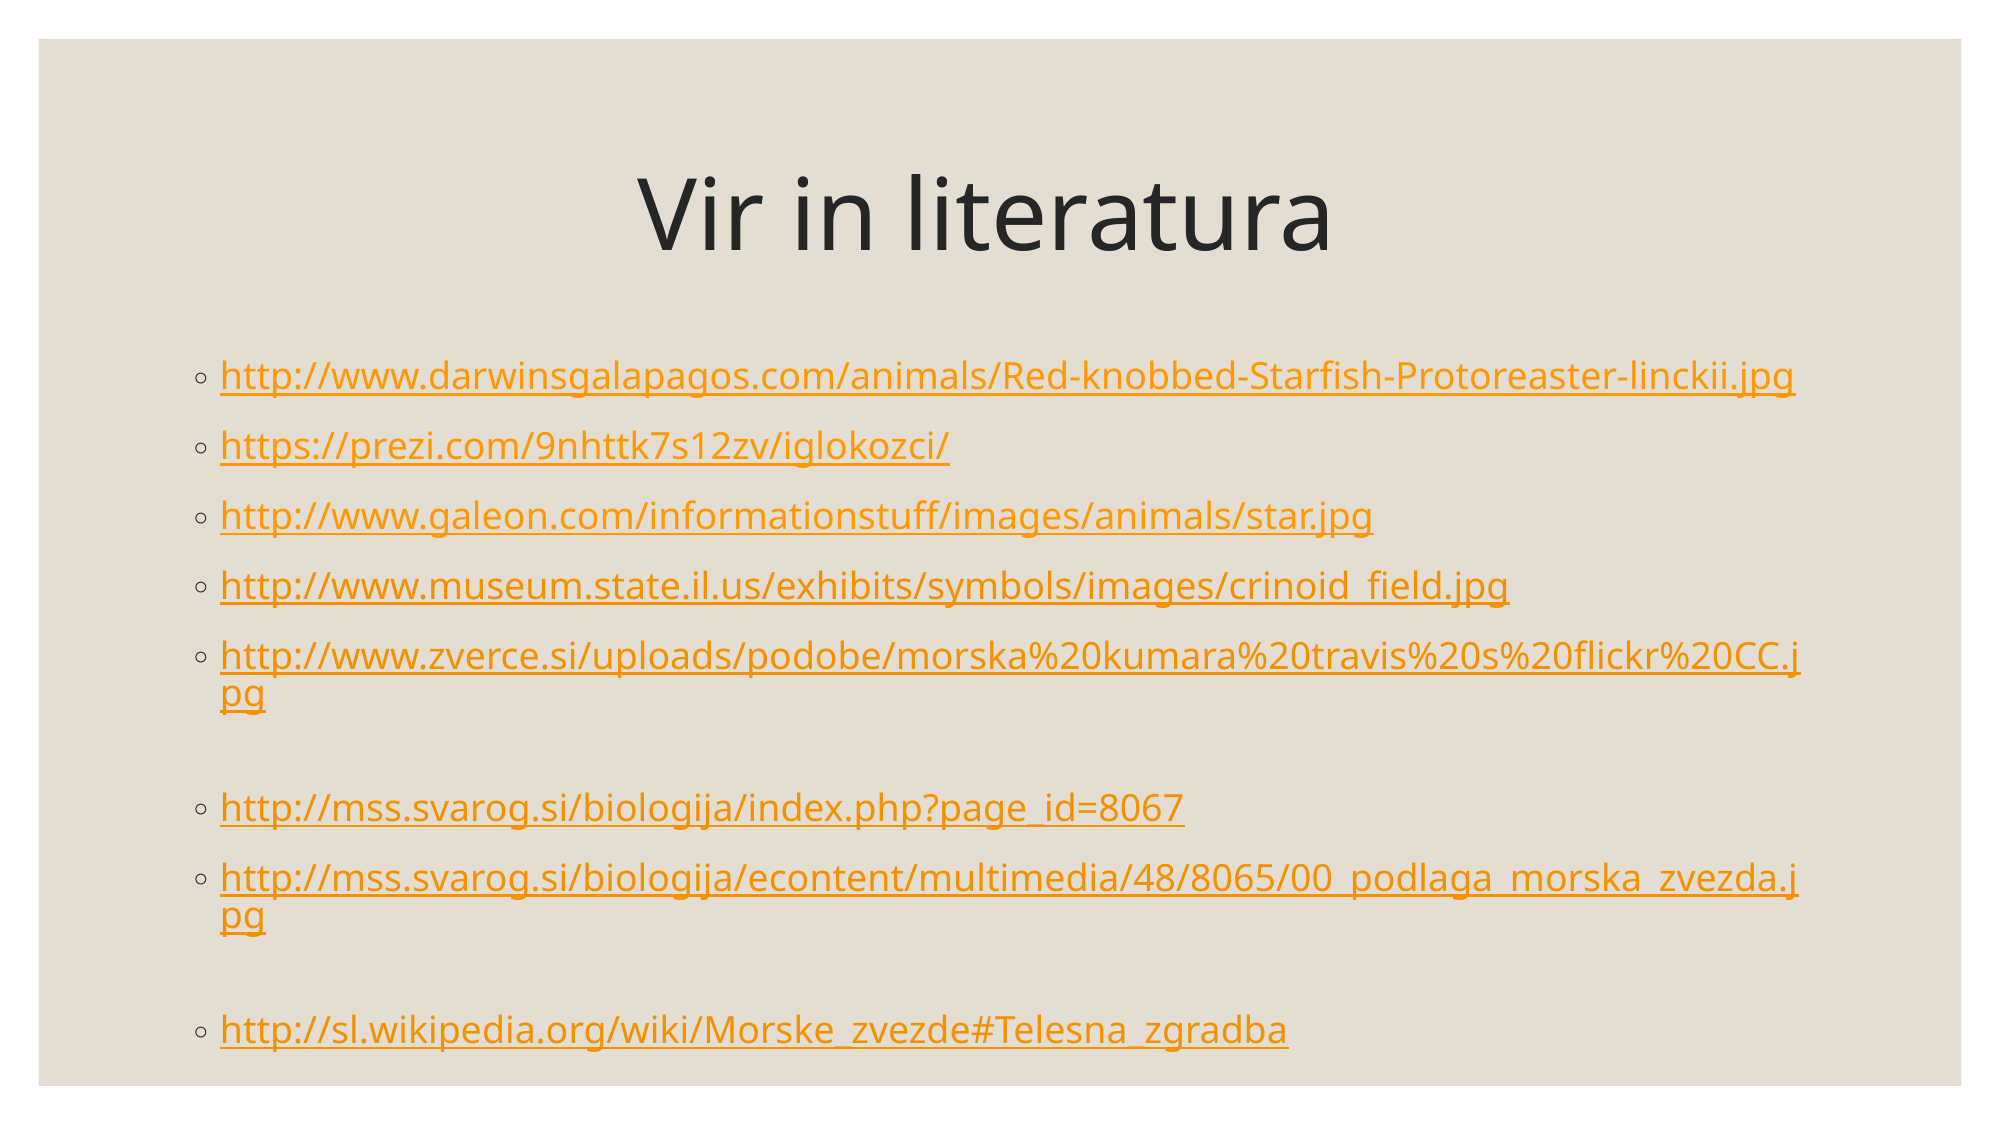

# Vir in literatura
http://www.darwinsgalapagos.com/animals/Red-knobbed-Starfish-Protoreaster-linckii.jpg
https://prezi.com/9nhttk7s12zv/iglokozci/
http://www.galeon.com/informationstuff/images/animals/star.jpg
http://www.museum.state.il.us/exhibits/symbols/images/crinoid_field.jpg
http://www.zverce.si/uploads/podobe/morska%20kumara%20travis%20s%20flickr%20CC.jpg
http://mss.svarog.si/biologija/index.php?page_id=8067
http://mss.svarog.si/biologija/econtent/multimedia/48/8065/00_podlaga_morska_zvezda.jpg
http://sl.wikipedia.org/wiki/Morske_zvezde#Telesna_zgradba